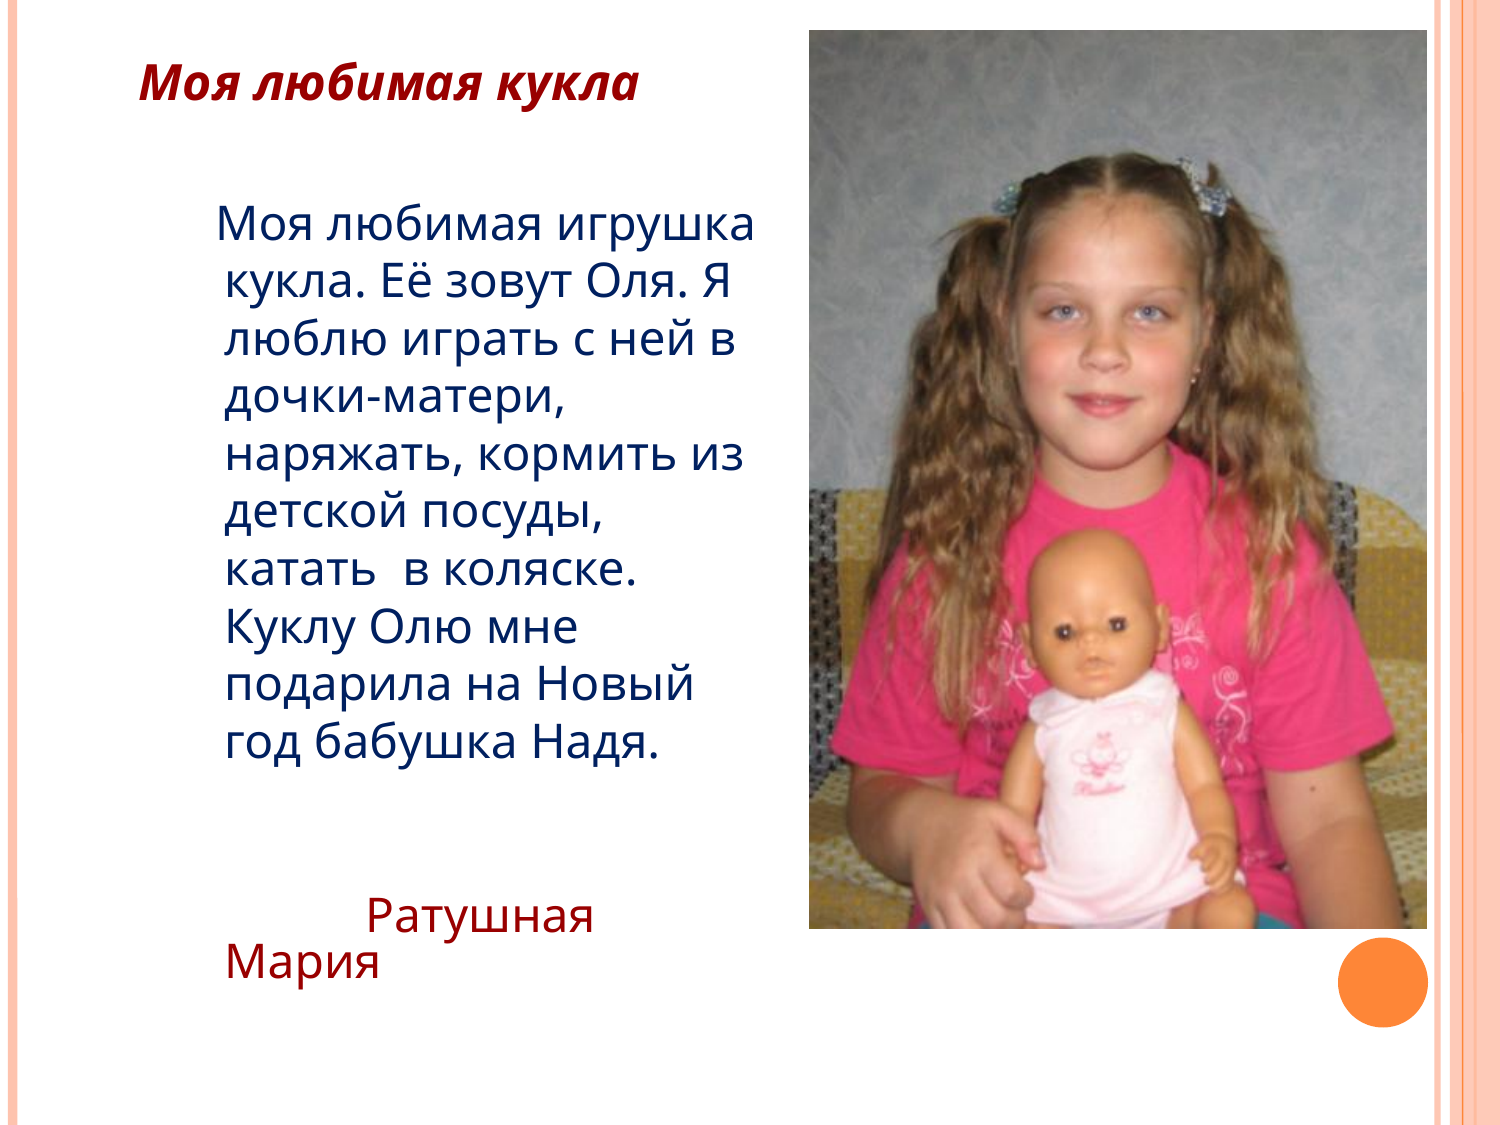

Моя любимая кукла
# Моя любимая игрушка кукла. Её зовут Оля. Я люблю играть с ней в дочки-матери, наряжать, кормить из детской посуды, катать в коляске. Куклу Олю мне подарила на Новый год бабушка Надя.
 Ратушная Мария